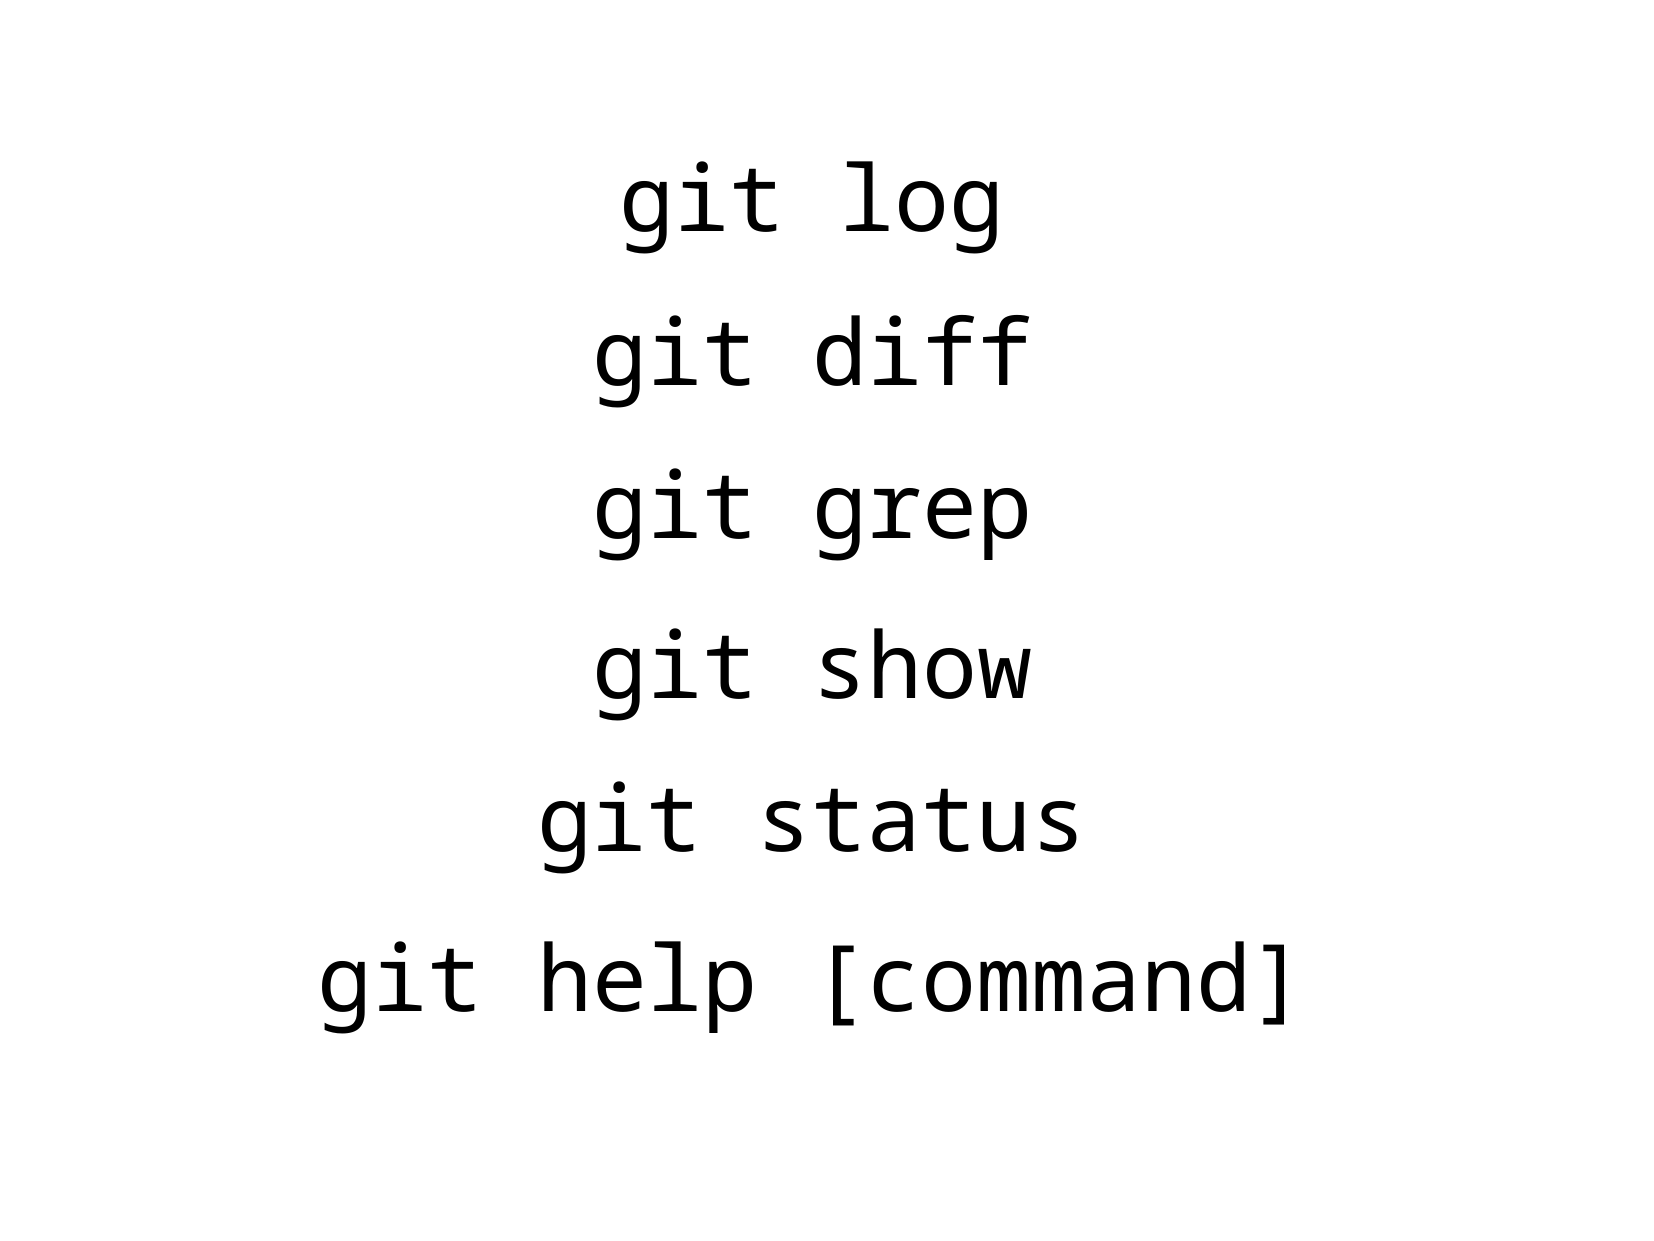

# git log
git diff
git grep
git show
git status
git help [command]